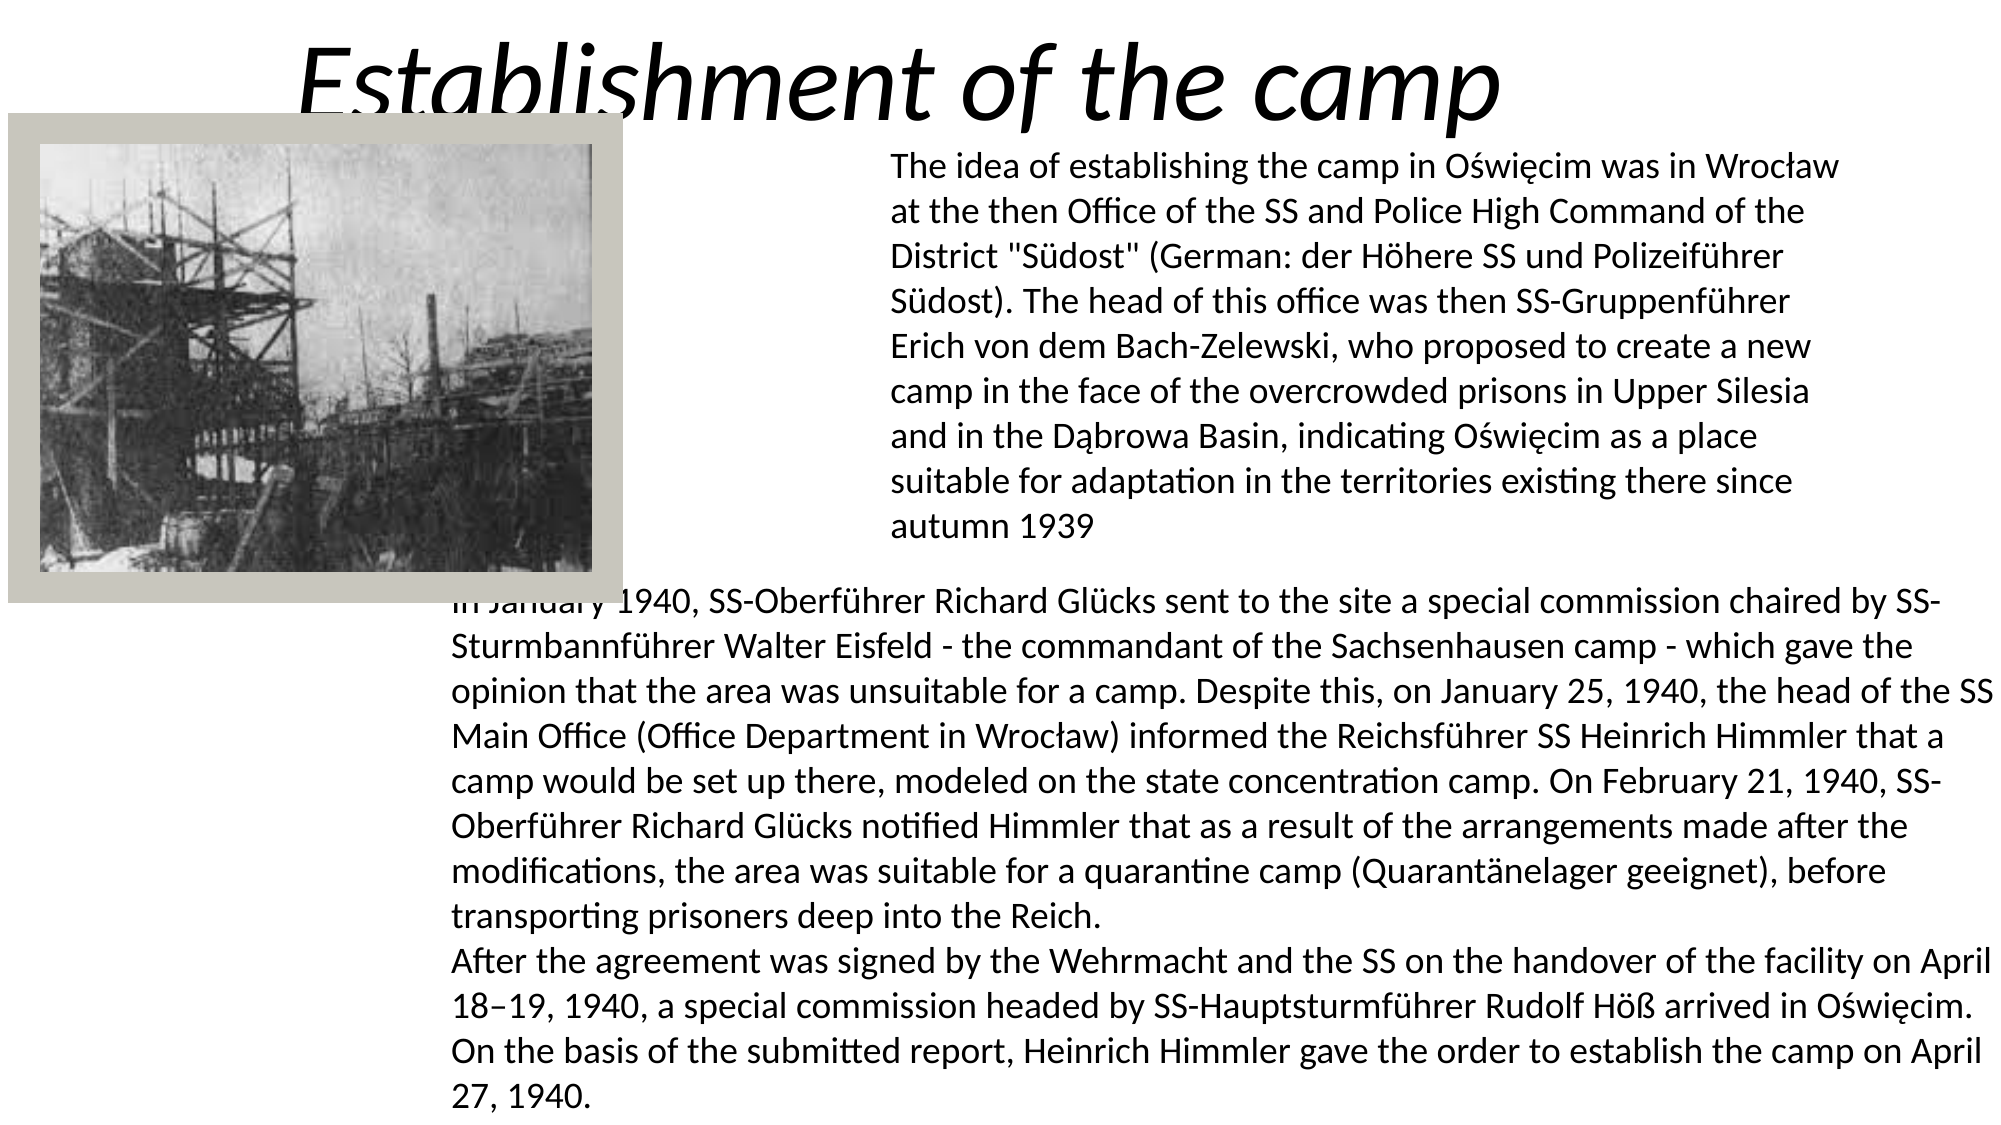

Establishment of the camp
The idea of ​​establishing the camp in Oświęcim was in Wrocław at the then Office of the SS and Police High Command of the District "Südost" (German: der Höhere SS und Polizeiführer Südost). The head of this office was then SS-Gruppenführer Erich von dem Bach-Zelewski, who proposed to create a new camp in the face of the overcrowded prisons in Upper Silesia and in the Dąbrowa Basin, indicating Oświęcim as a place suitable for adaptation in the territories existing there since autumn 1939
In January 1940, SS-Oberführer Richard Glücks sent to the site a special commission chaired by SS-Sturmbannführer Walter Eisfeld - the commandant of the Sachsenhausen camp - which gave the opinion that the area was unsuitable for a camp. Despite this, on January 25, 1940, the head of the SS Main Office (Office Department in Wrocław) informed the Reichsführer SS Heinrich Himmler that a camp would be set up there, modeled on the state concentration camp. On February 21, 1940, SS-Oberführer Richard Glücks notified Himmler that as a result of the arrangements made after the modifications, the area was suitable for a quarantine camp (Quarantänelager geeignet), before transporting prisoners deep into the Reich.
After the agreement was signed by the Wehrmacht and the SS on the handover of the facility on April 18–19, 1940, a special commission headed by SS-Hauptsturmführer Rudolf Höß arrived in Oświęcim. On the basis of the submitted report, Heinrich Himmler gave the order to establish the camp on April 27, 1940.